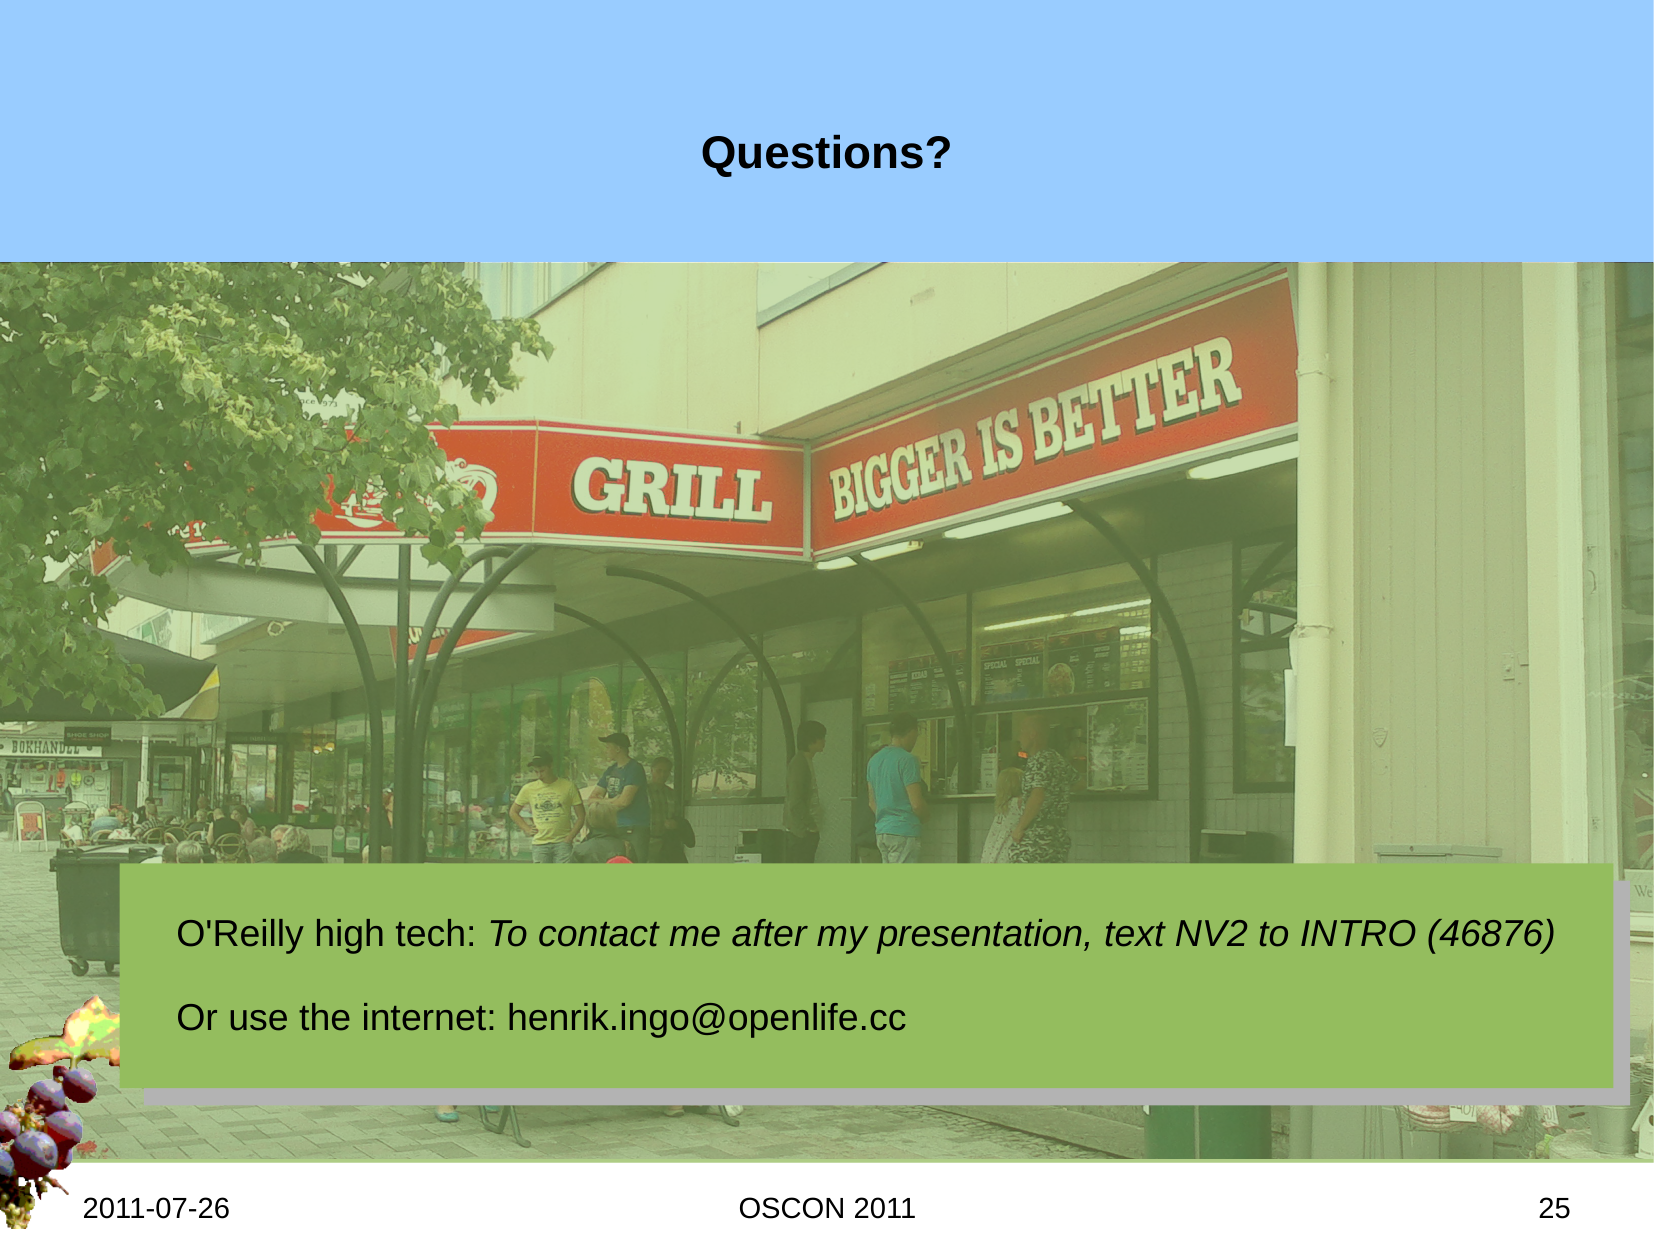

# Questions?
 O'Reilly high tech: To contact me after my presentation, text NV2 to INTRO (46876)
 Or use the internet: henrik.ingo@openlife.cc
 O'Reilly high tech: To contact me after my presentation, text NV2 to INTRO (46876)
Or use the internet: henrik.ingo@openlife.cc
2011-07-26
OSCON 2011
25